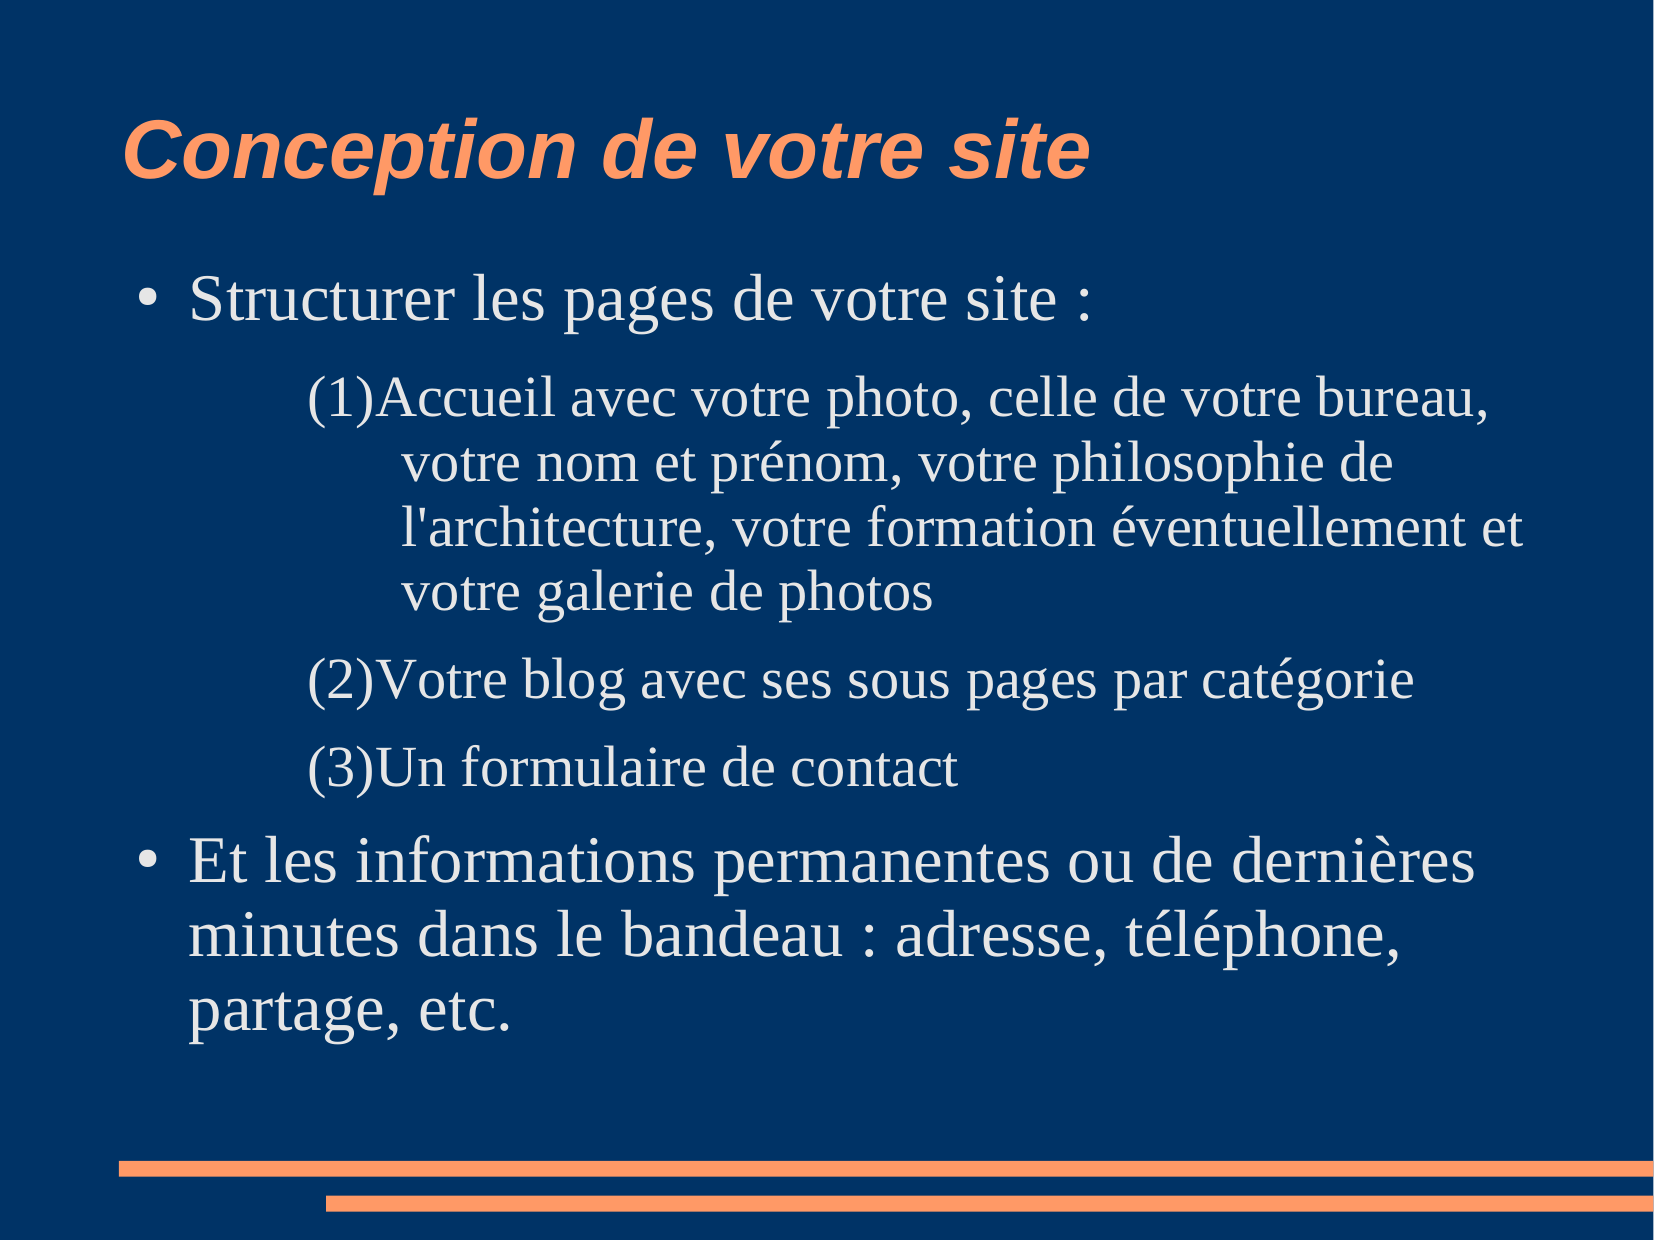

# Conception de votre site
Structurer les pages de votre site :
Accueil avec votre photo, celle de votre bureau, votre nom et prénom, votre philosophie de l'architecture, votre formation éventuellement et votre galerie de photos
Votre blog avec ses sous pages par catégorie
Un formulaire de contact
Et les informations permanentes ou de dernières minutes dans le bandeau : adresse, téléphone, partage, etc.